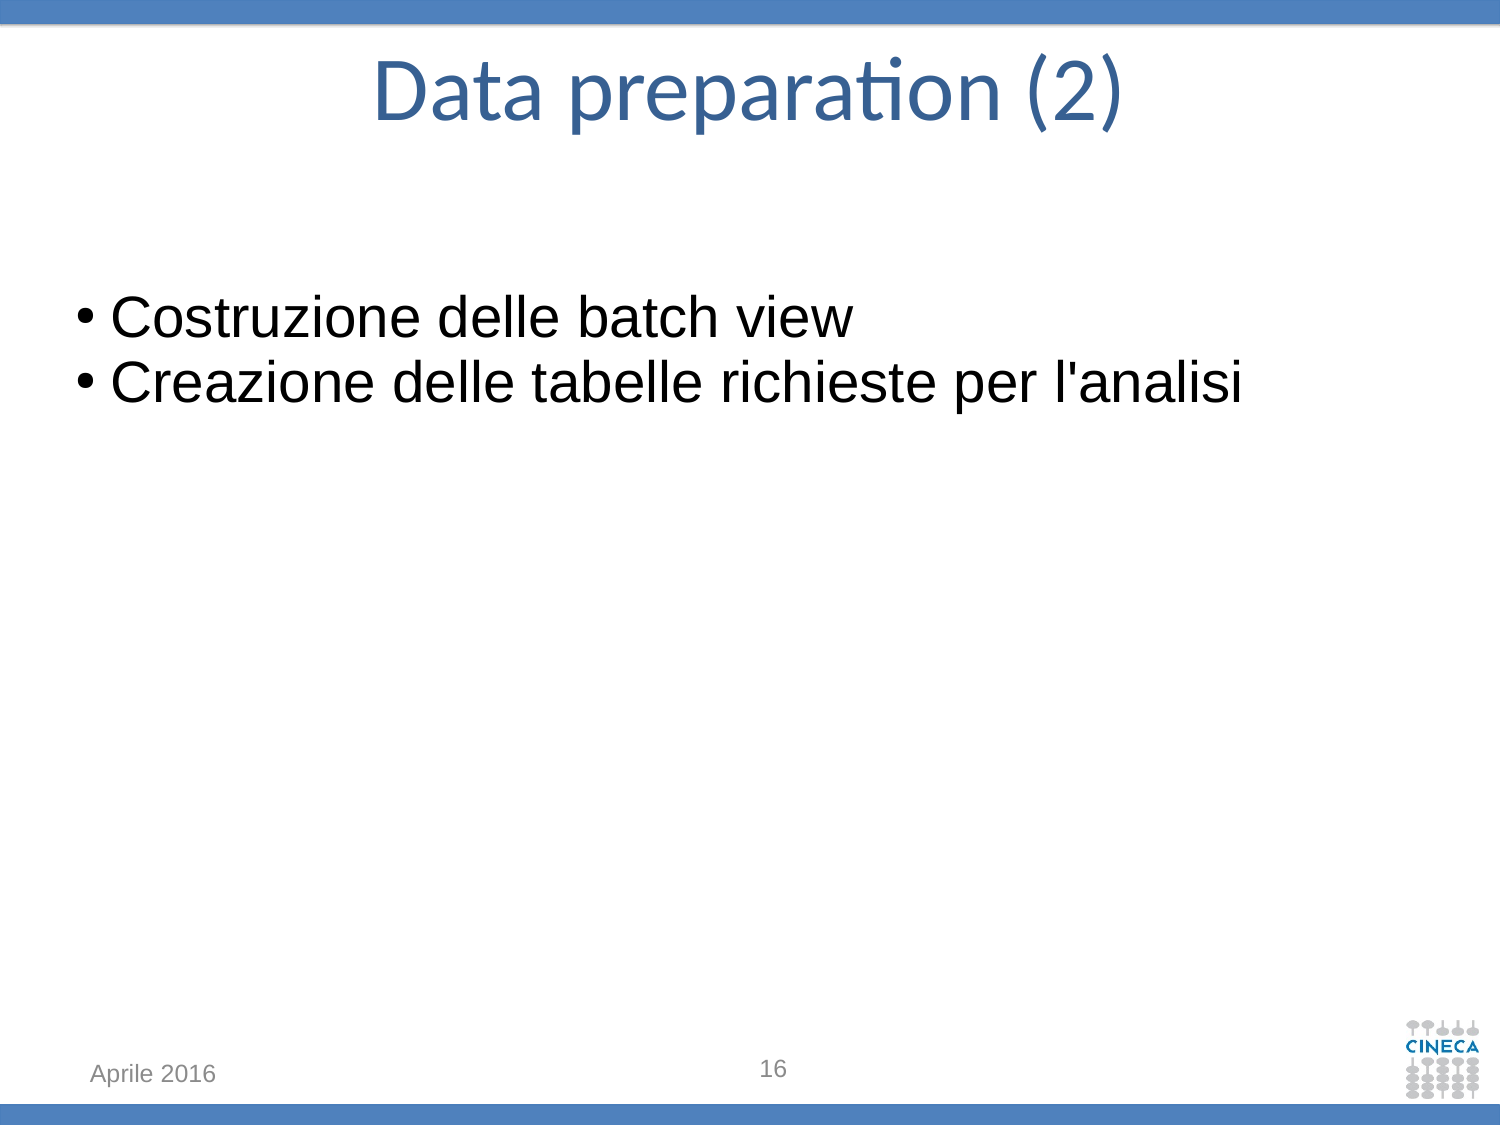

Data preparation (2)
Costruzione delle batch view
Creazione delle tabelle richieste per l'analisi
Aprile 2016